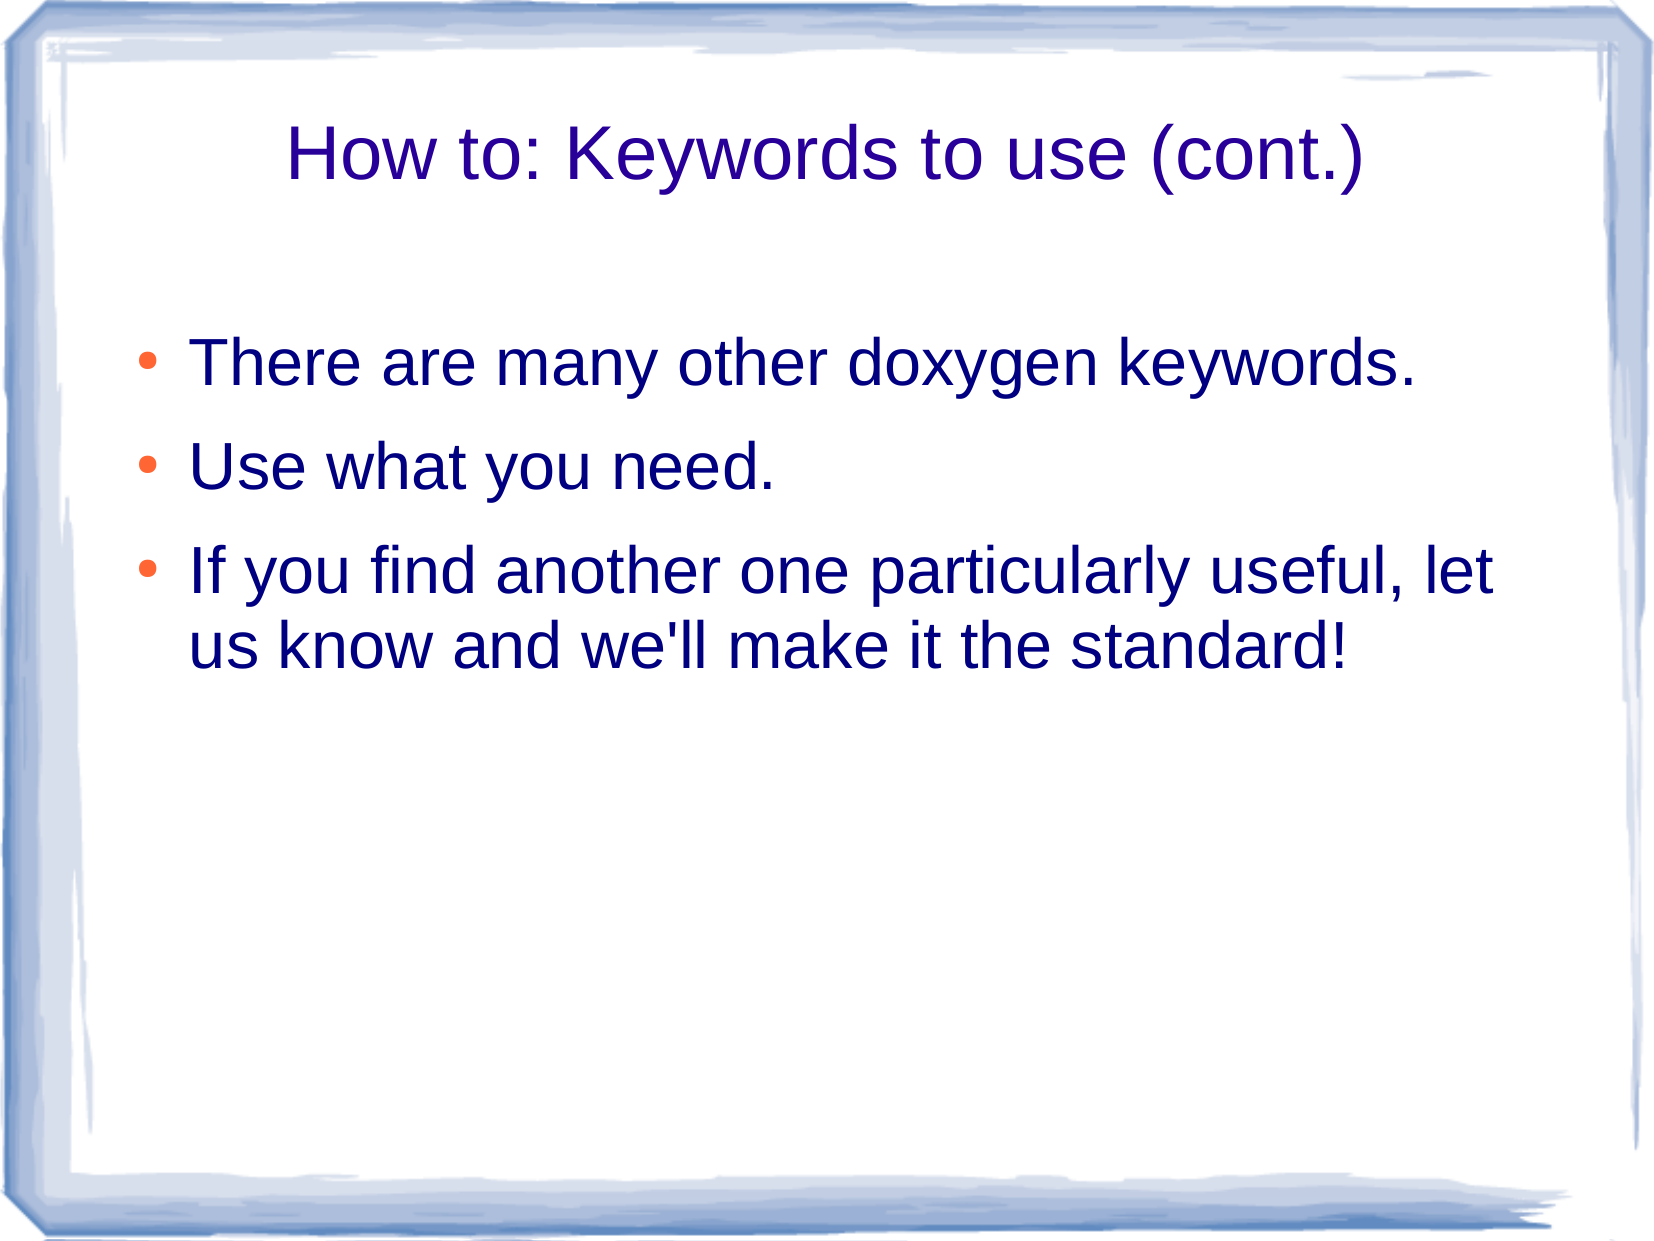

# How to: Keywords to use (cont.)
There are many other doxygen keywords.
Use what you need.
If you find another one particularly useful, let us know and we'll make it the standard!